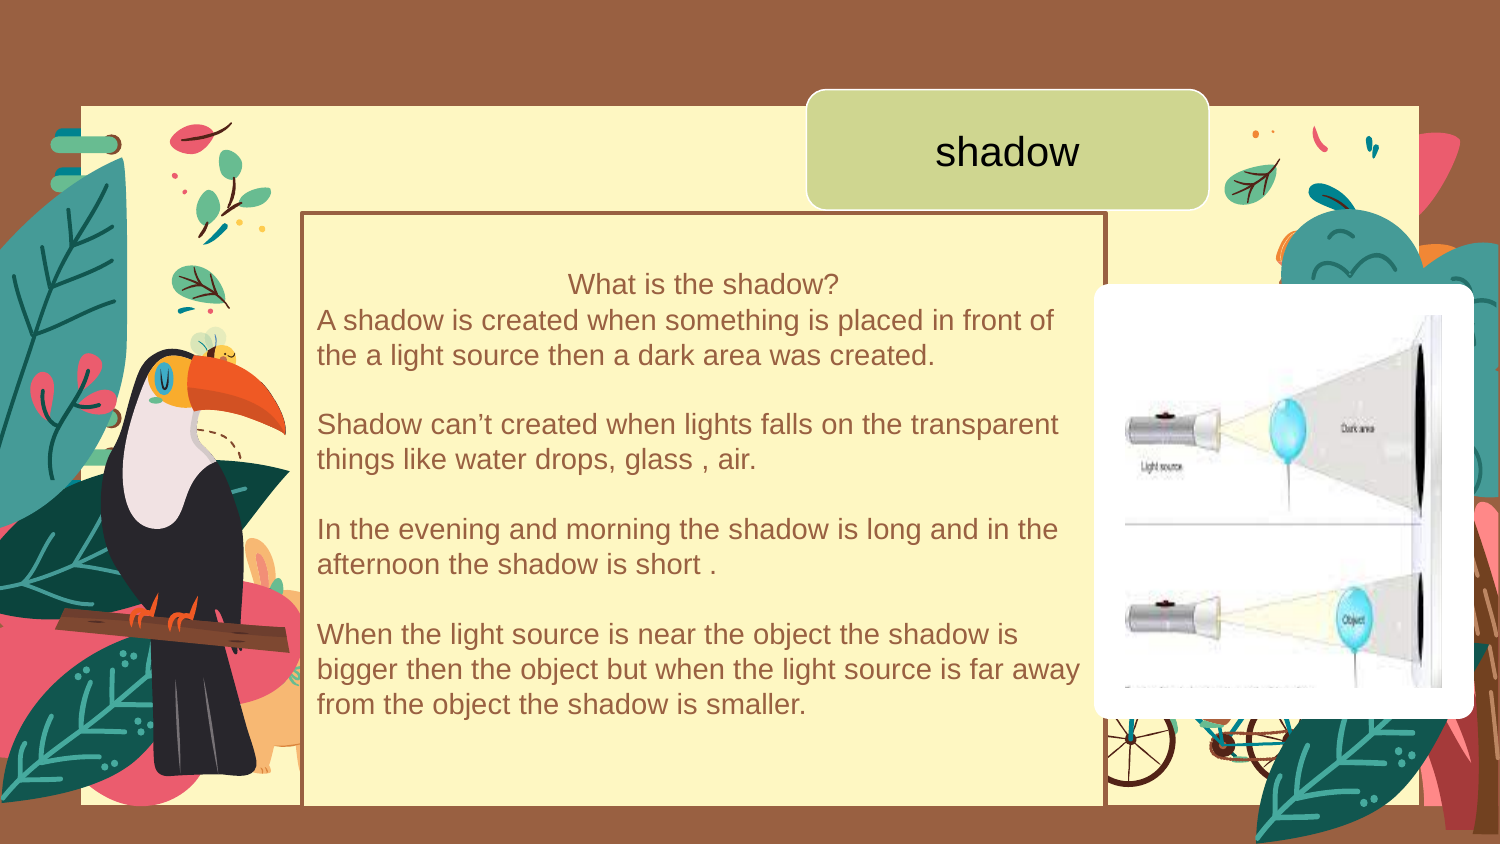

shadow
What is the shadow?
A shadow is created when something is placed in front of the a light source then a dark area was created.
Shadow can’t created when lights falls on the transparent things like water drops, glass , air.
In the evening and morning the shadow is long and in the afternoon the shadow is short .
When the light source is near the object the shadow is bigger then the object but when the light source is far away from the object the shadow is smaller.